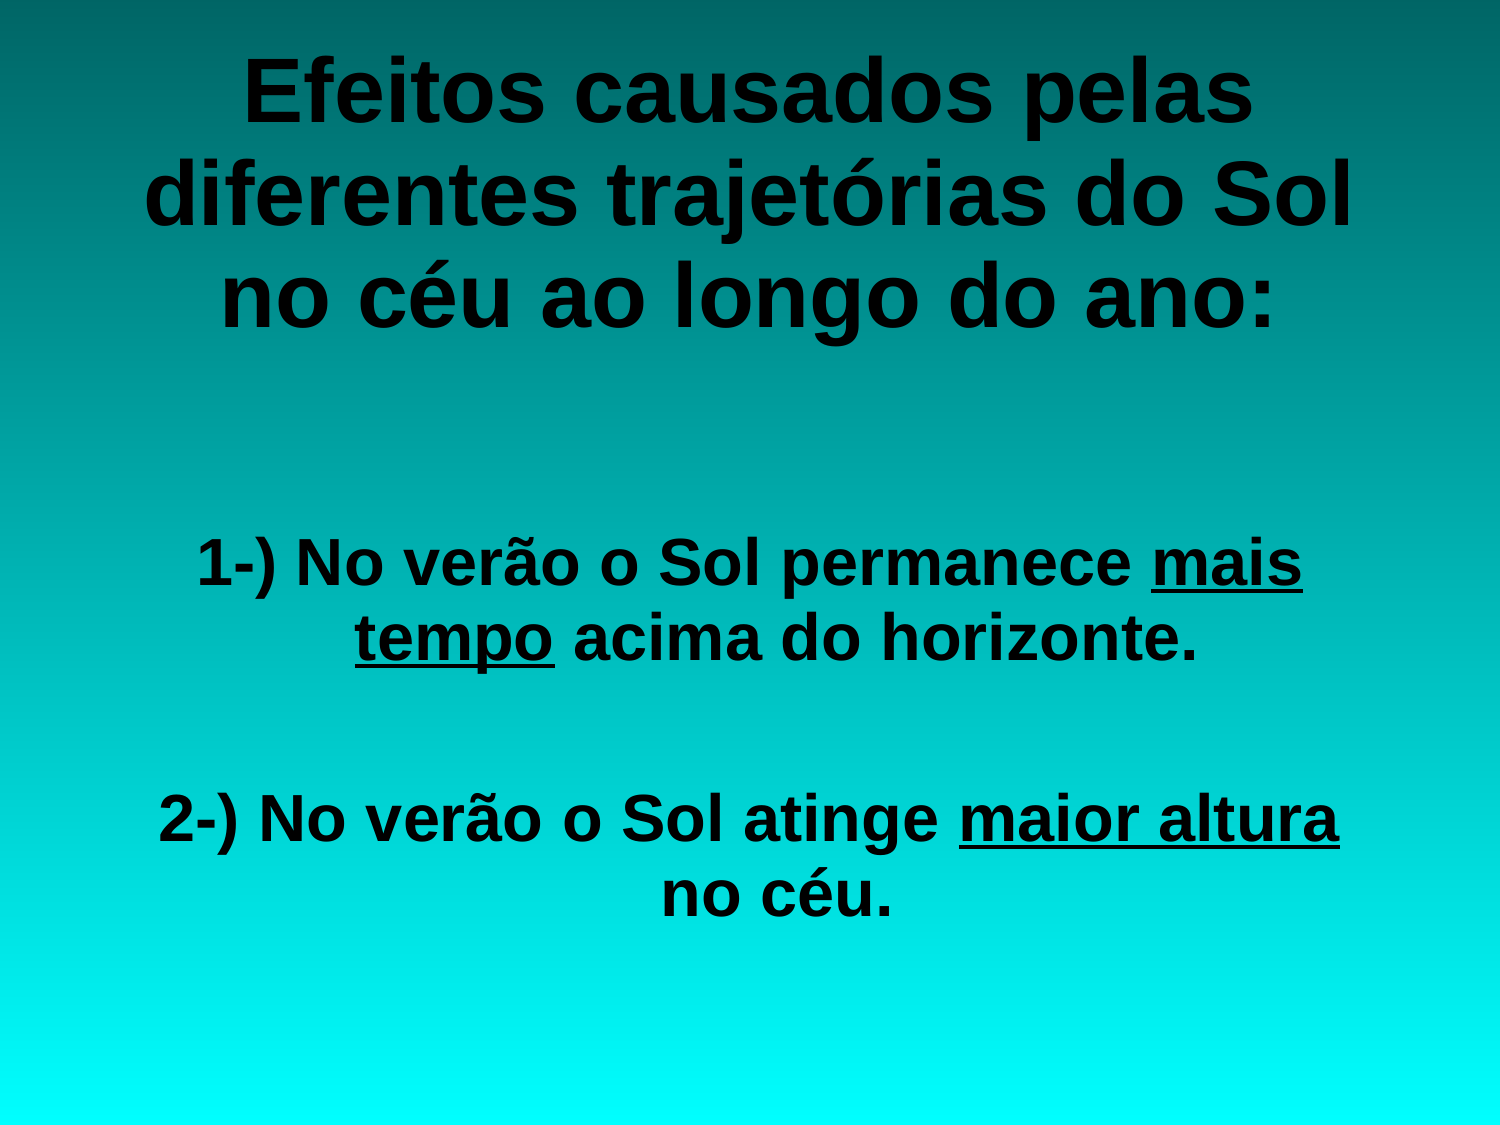

# Efeitos causados pelas diferentes trajetórias do Sol no céu ao longo do ano:
1-) No verão o Sol permanece mais tempo acima do horizonte.
2-) No verão o Sol atinge maior altura no céu.